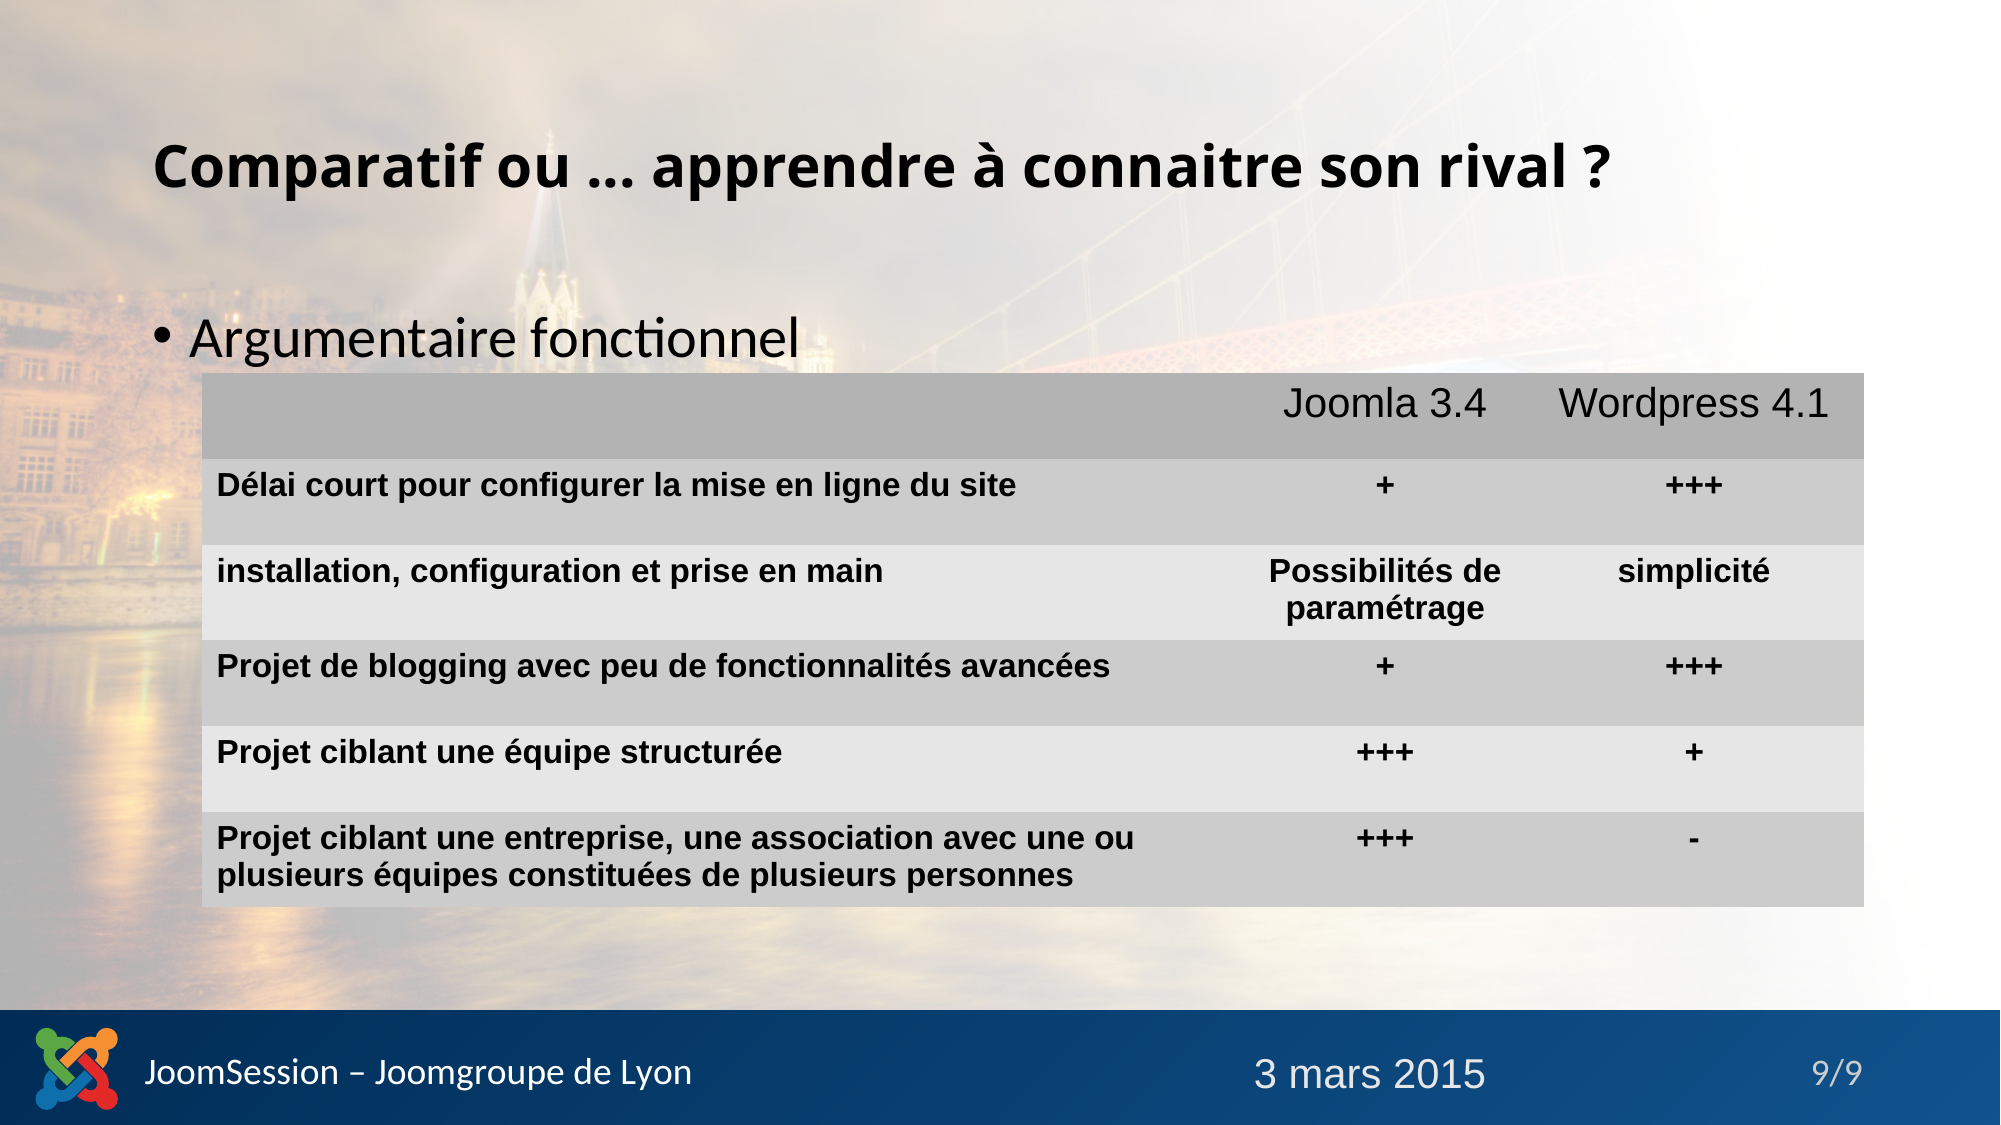

# Comparatif ou ... apprendre à connaitre son rival ?
Argumentaire fonctionnel
| | Joomla 3.4 | Wordpress 4.1 |
| --- | --- | --- |
| Délai court pour configurer la mise en ligne du site | + | +++ |
| installation, configuration et prise en main | Possibilités de paramétrage | simplicité |
| Projet de blogging avec peu de fonctionnalités avancées | + | +++ |
| Projet ciblant une équipe structurée | +++ | + |
| Projet ciblant une entreprise, une association avec une ou plusieurs équipes constituées de plusieurs personnes | +++ | - |
9